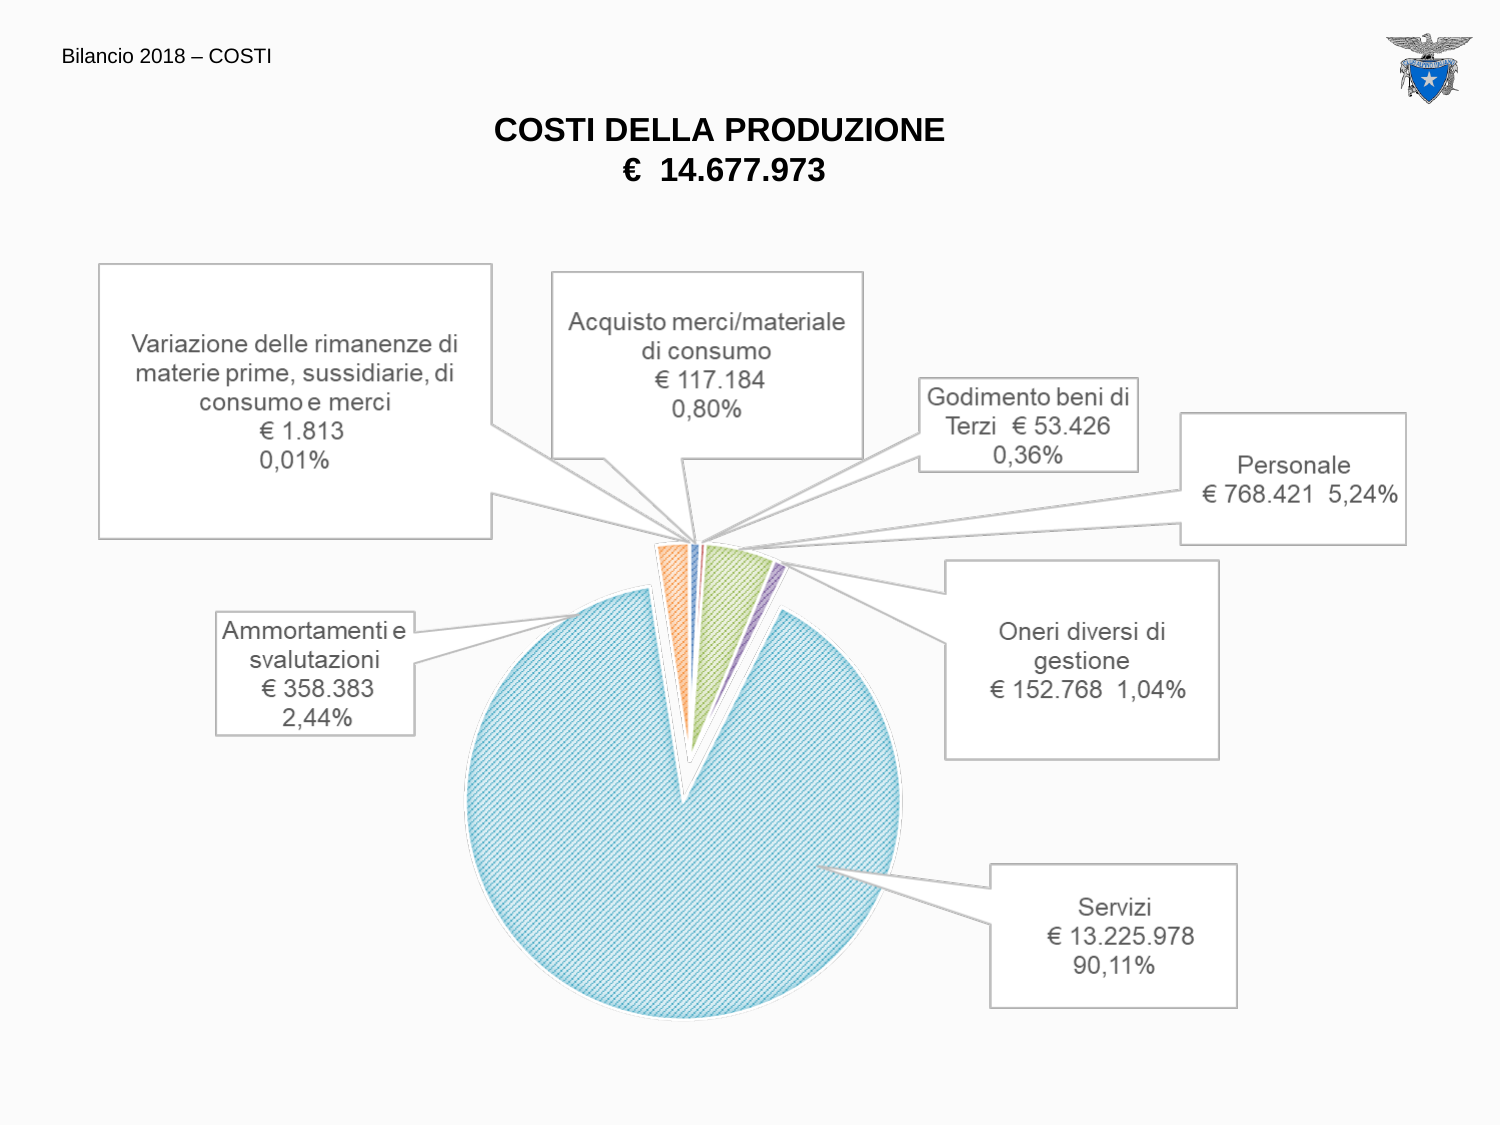

Bilancio 2018 – COSTI
COSTI DELLA PRODUZIONE
€ 14.677.973